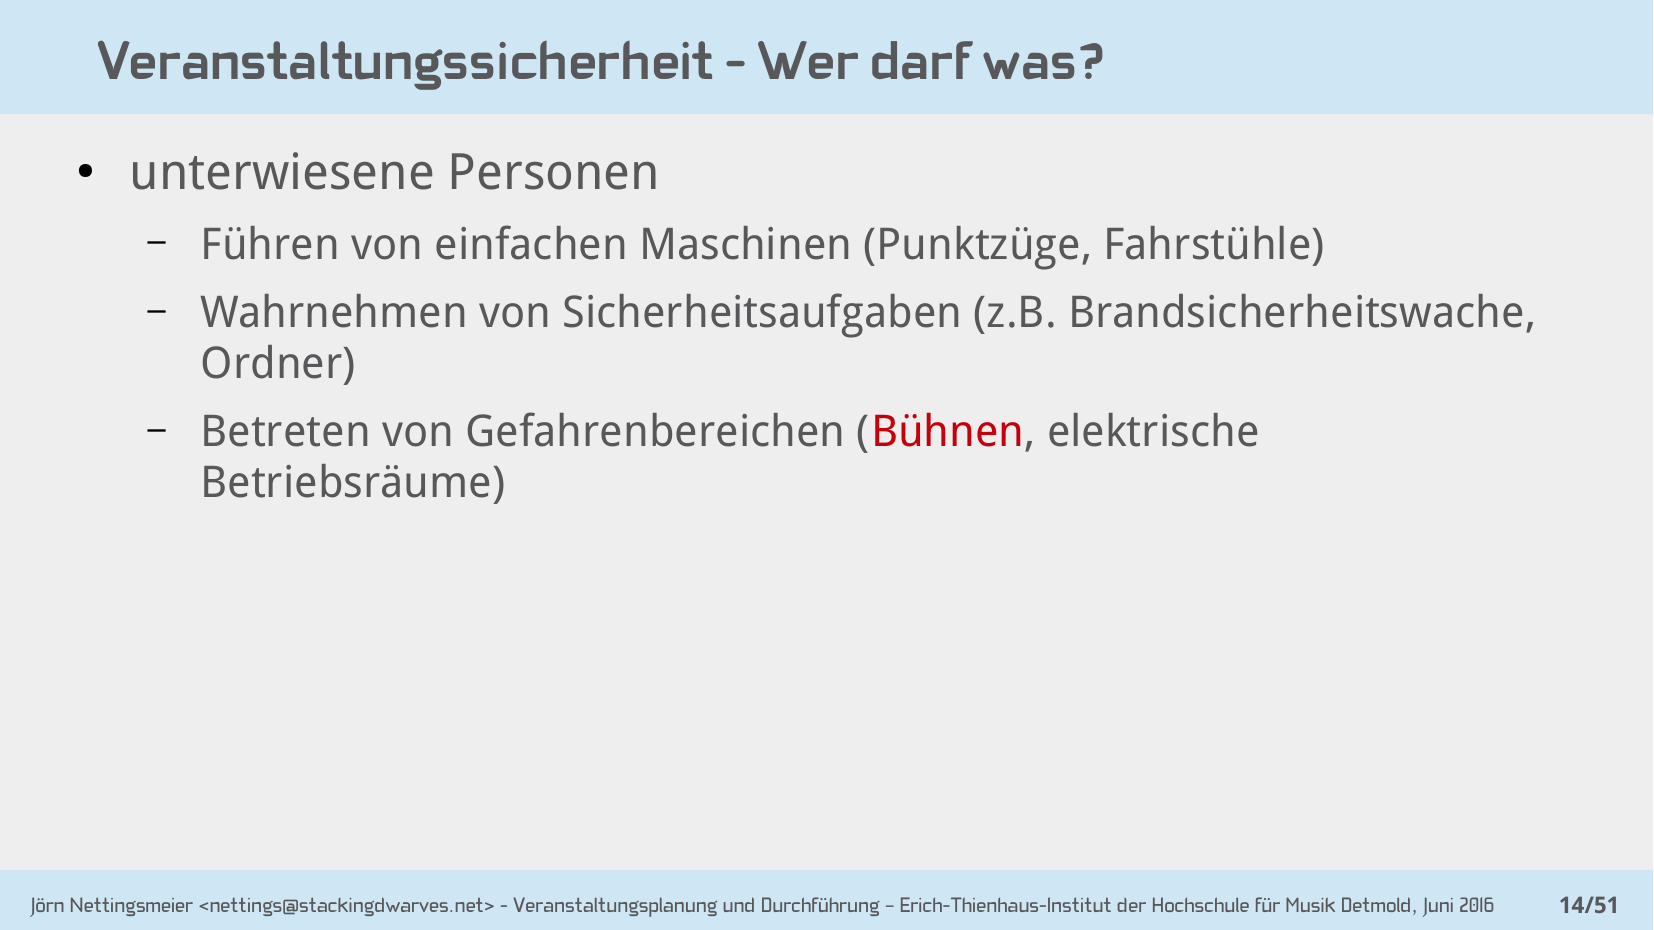

# Veranstaltungssicherheit - Wer darf was?
unterwiesene Personen
Führen von einfachen Maschinen (Punktzüge, Fahrstühle)
Wahrnehmen von Sicherheitsaufgaben (z.B. Brandsicherheitswache, Ordner)
Betreten von Gefahrenbereichen (Bühnen, elektrische Betriebsräume)